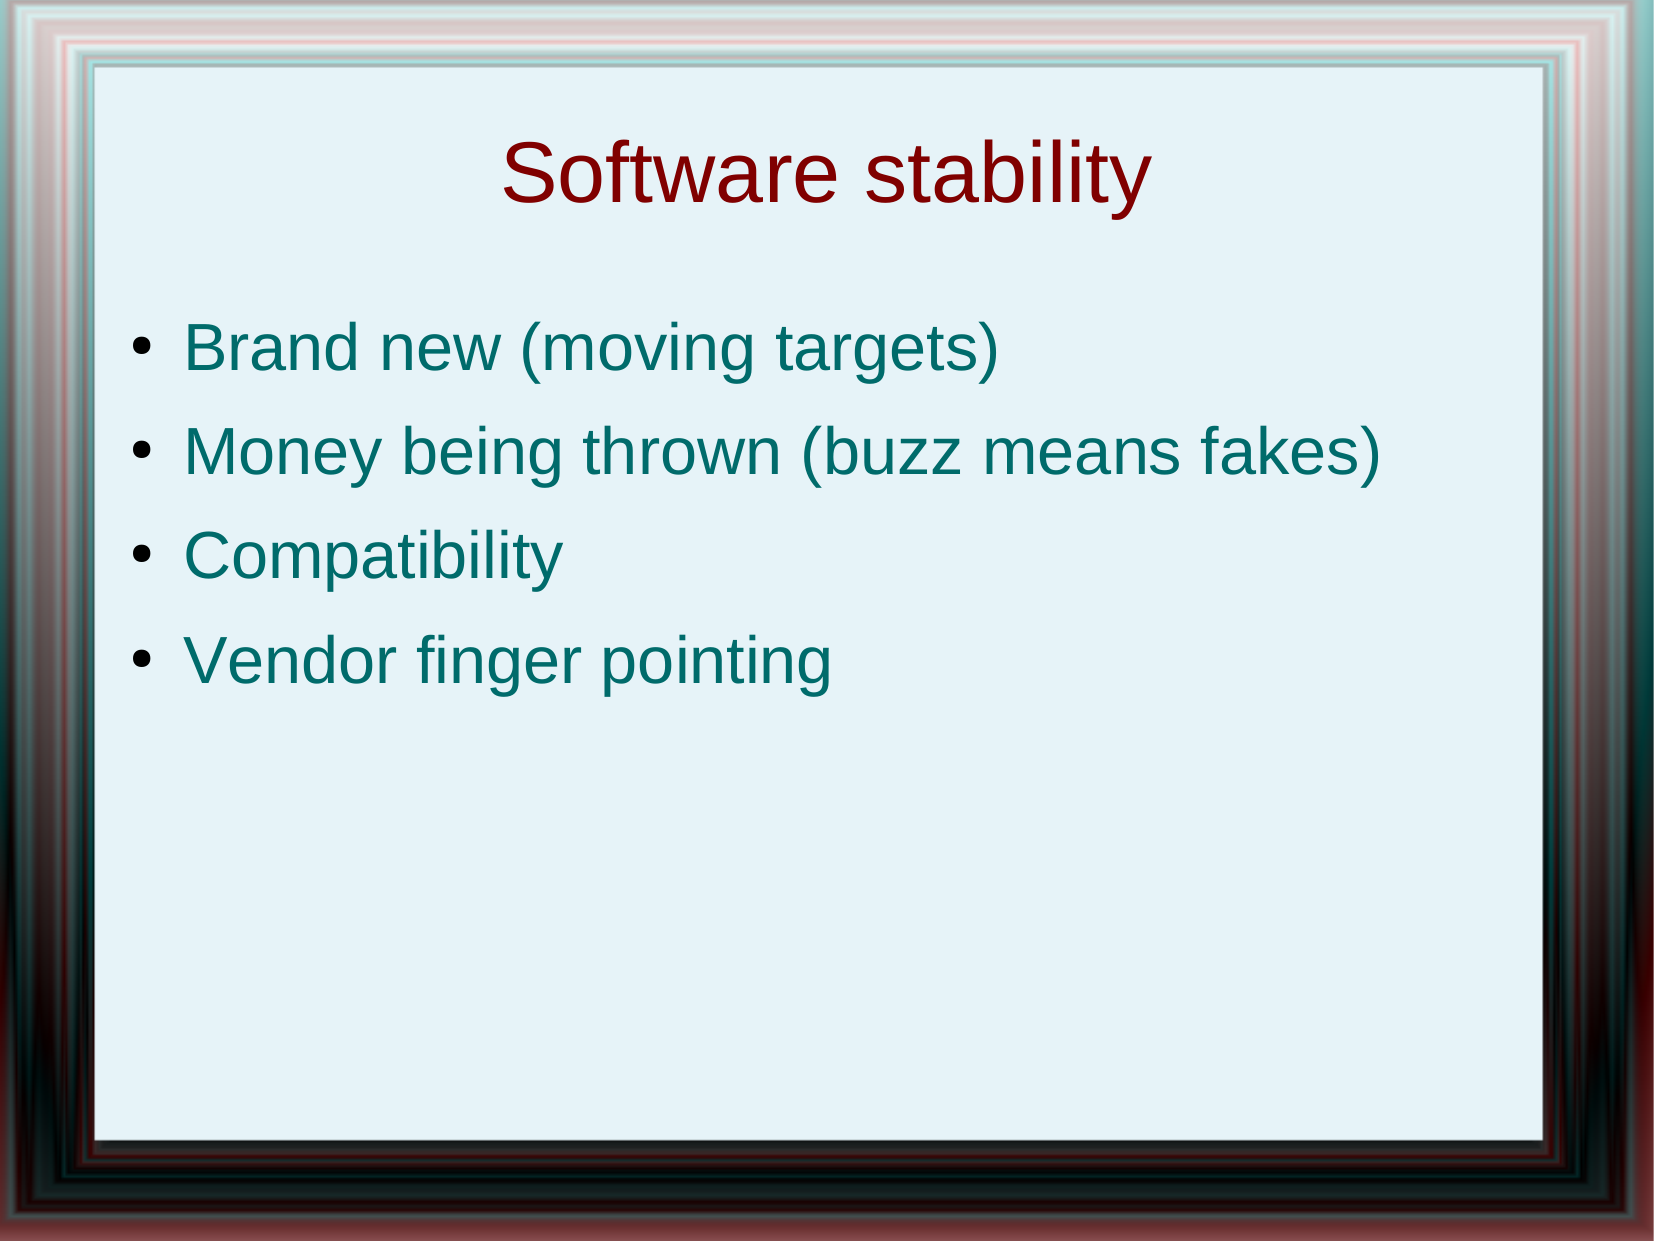

# Software stability
Brand new (moving targets)
Money being thrown (buzz means fakes)
Compatibility
Vendor finger pointing